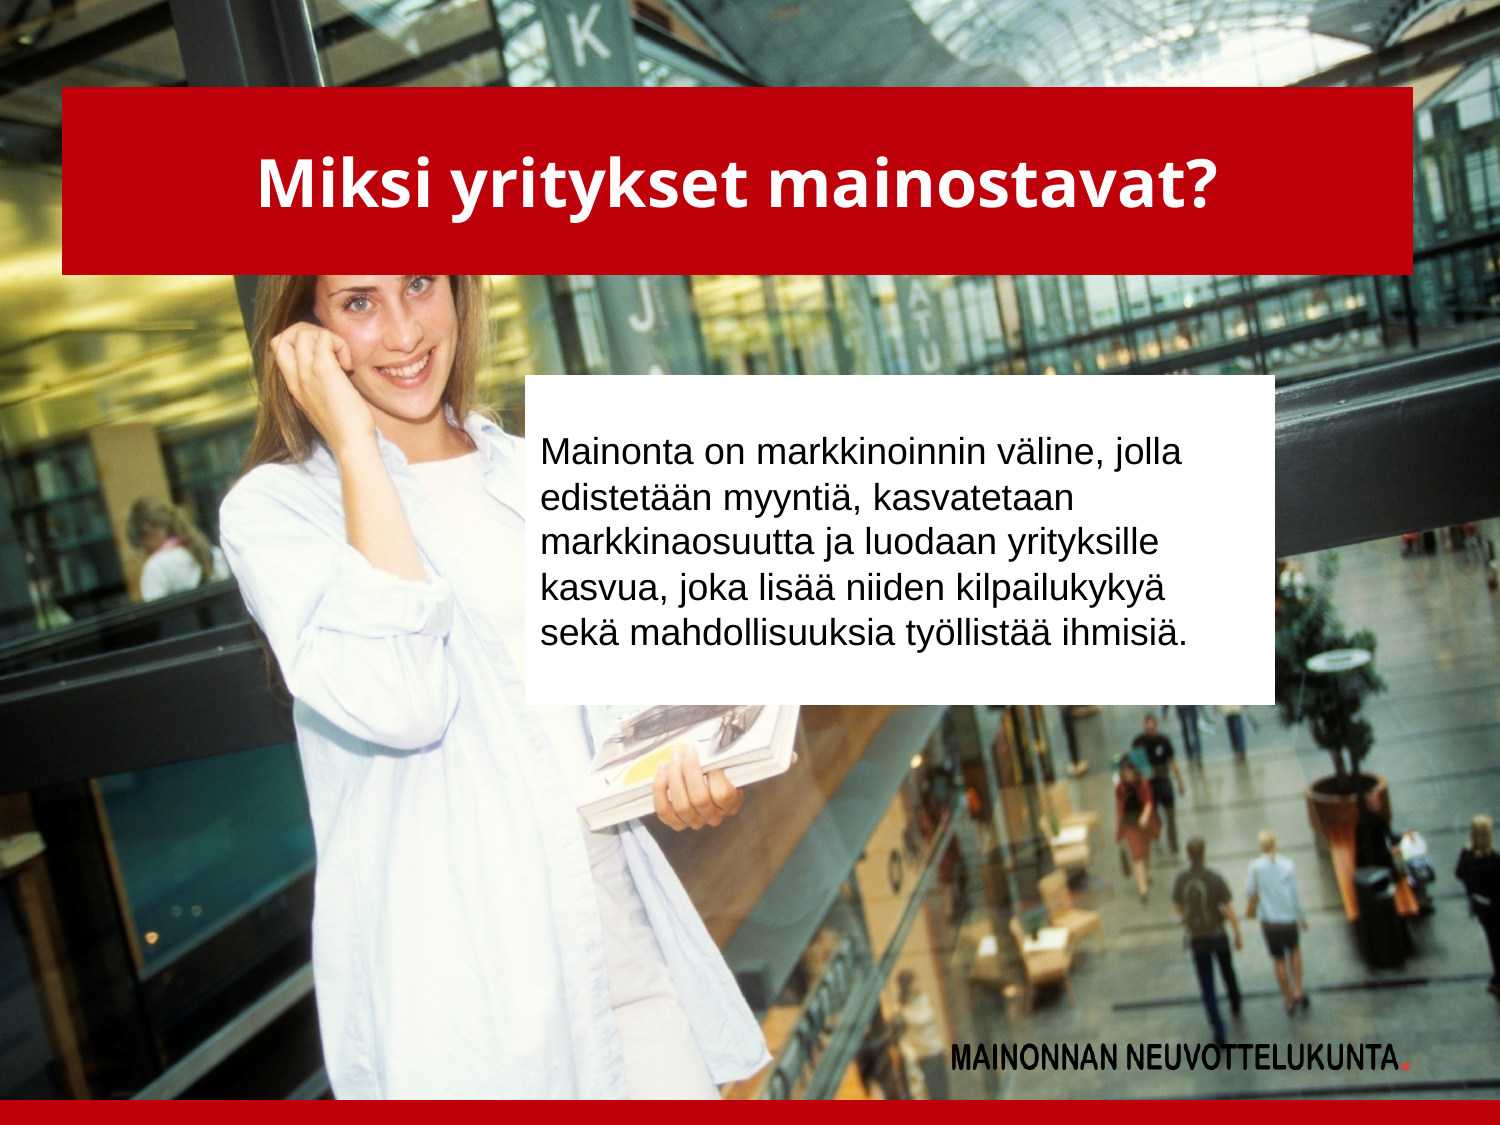

Miksi yritykset mainostavat?
Mainonta on markkinoinnin väline, jolla edistetään myyntiä, kasvatetaan markkinaosuutta ja luodaan yrityksille kasvua, joka lisää niiden kilpailukykyä
sekä mahdollisuuksia työllistää ihmisiä.